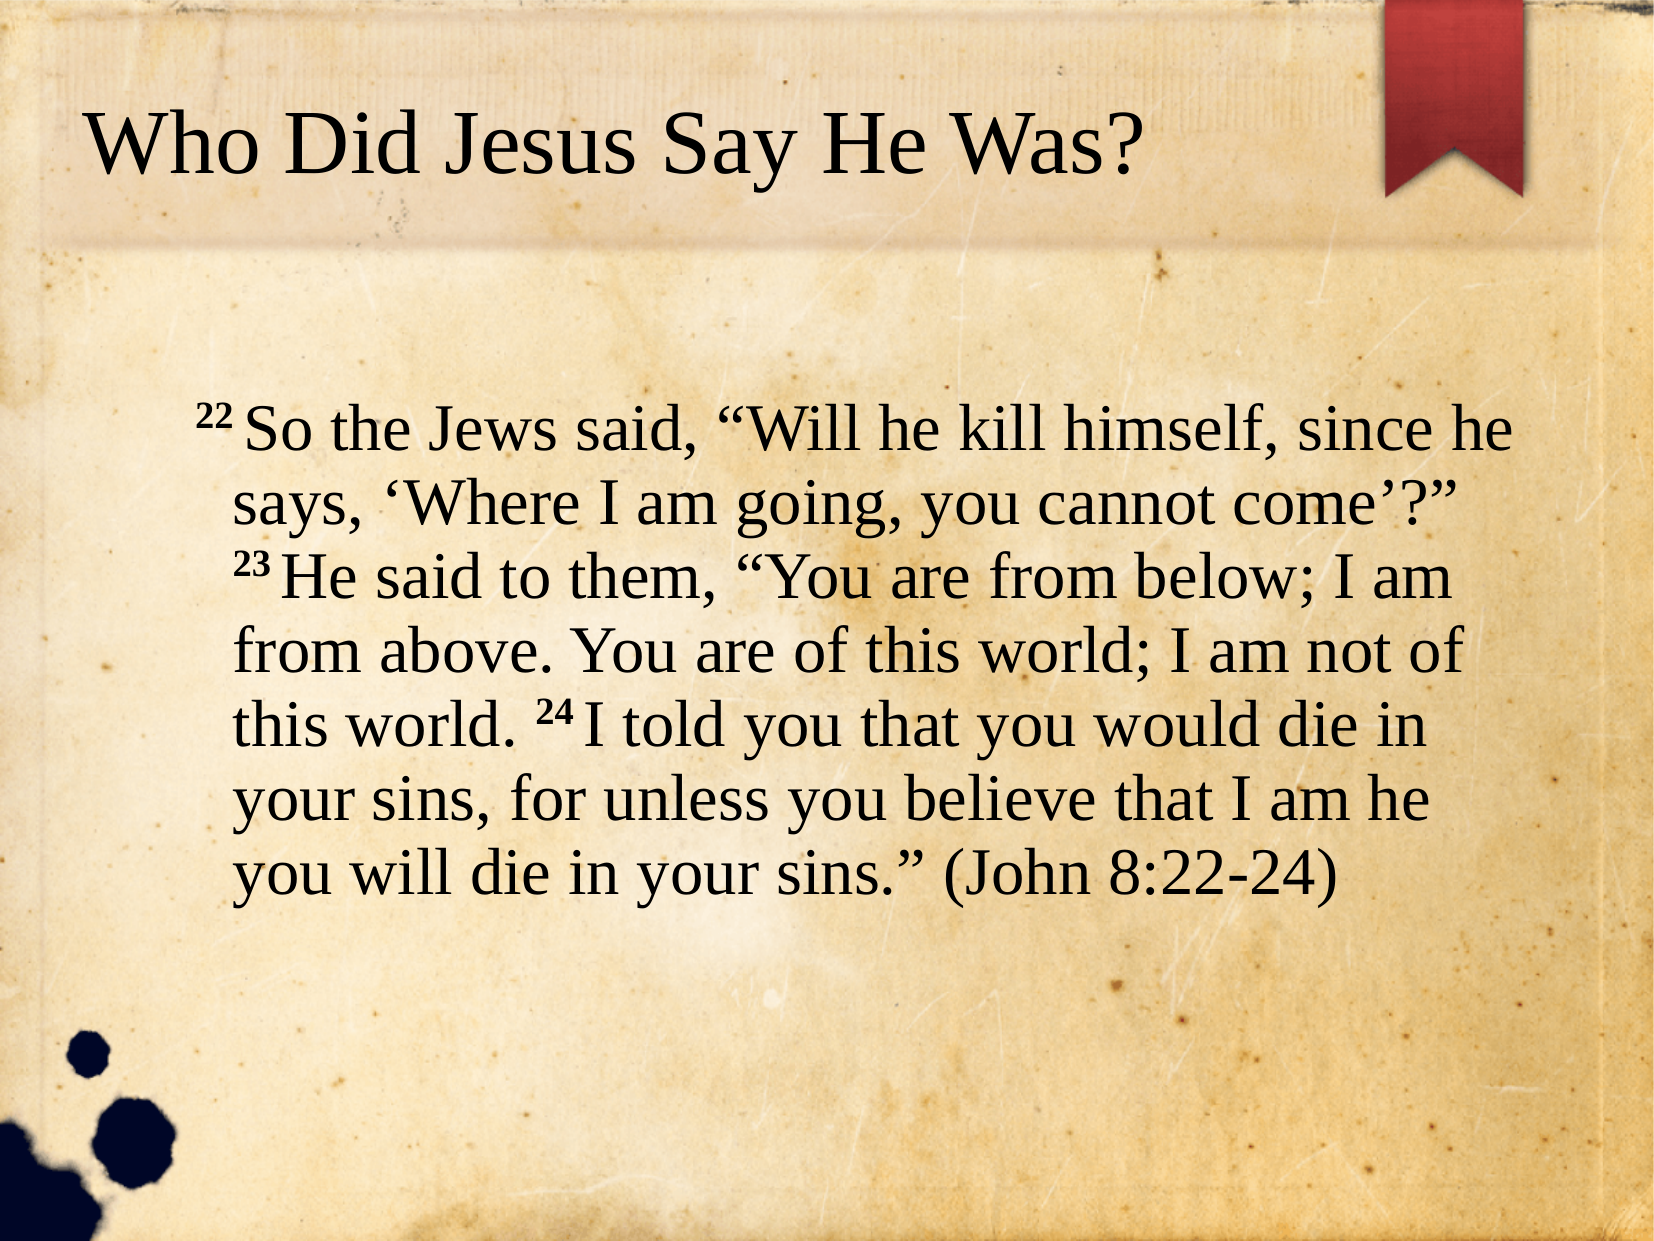

# Who Did Jesus Say He Was?
22 So the Jews said, “Will he kill himself, since he says, ‘Where I am going, you cannot come’?” 23 He said to them, “You are from below; I am from above. You are of this world; I am not of this world. 24 I told you that you would die in your sins, for unless you believe that I am he you will die in your sins.” (John 8:22-24)